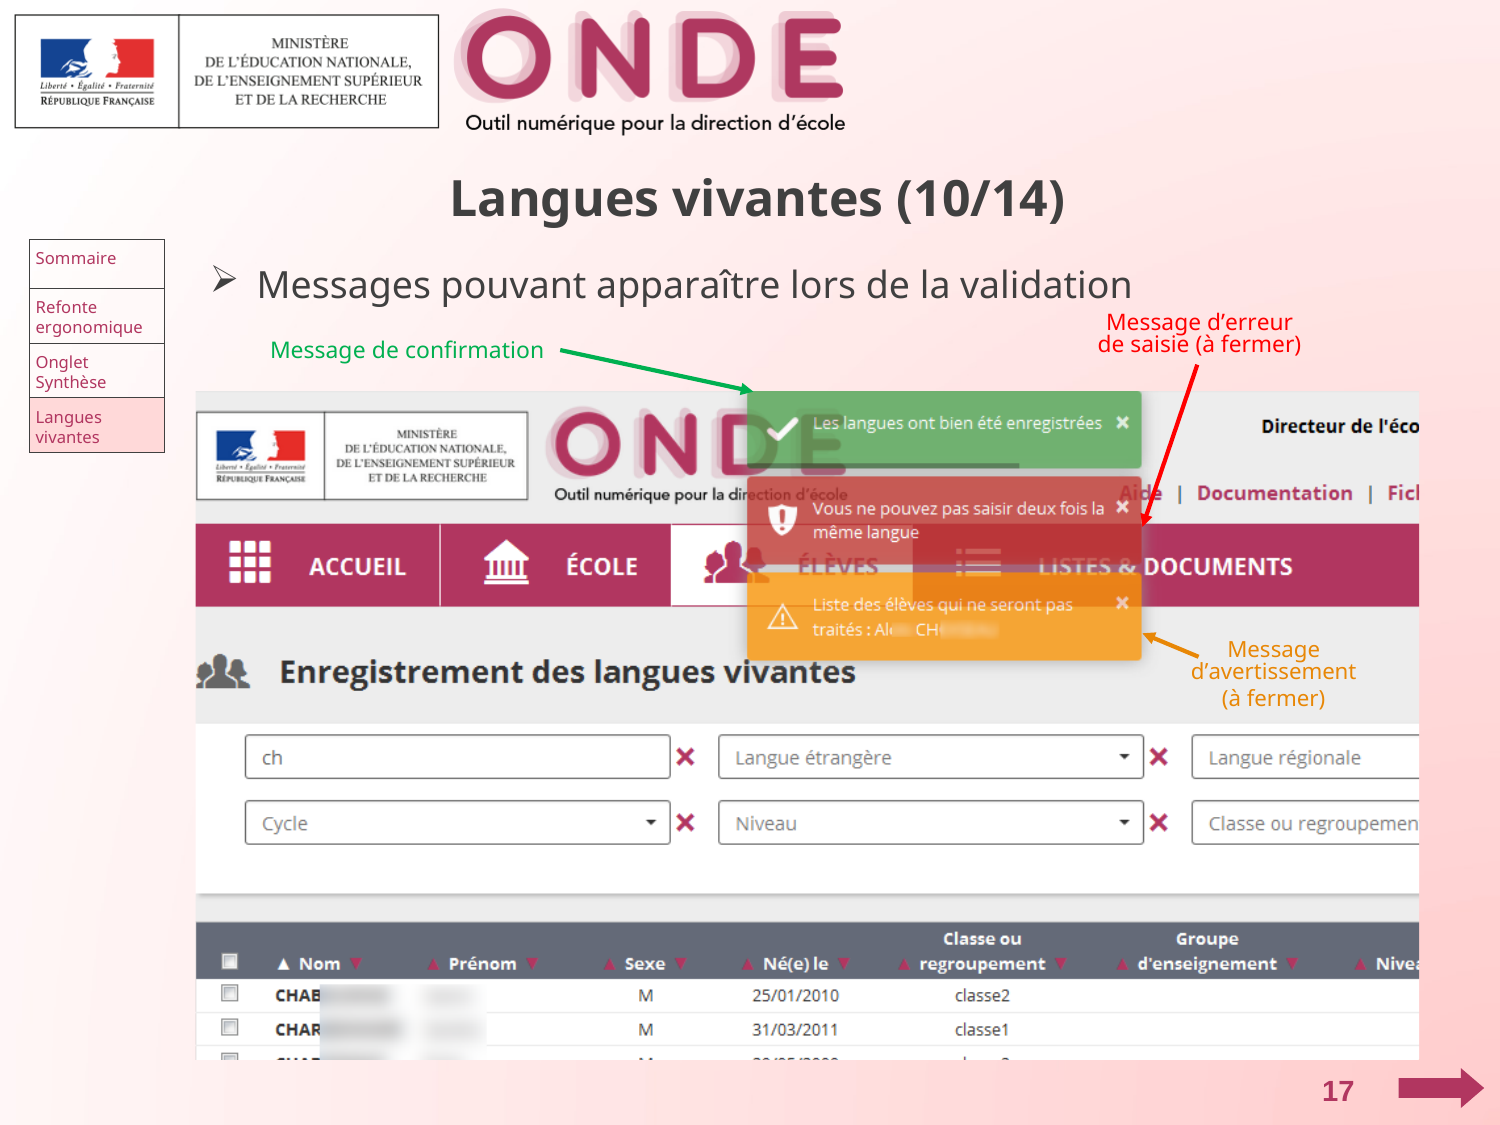

Langues vivantes (10/14)
| Sommaire |
| --- |
| Refonte ergonomique |
| Onglet Synthèse |
| Langues vivantes |
Messages pouvant apparaître lors de la validation
Message d’erreur de saisie (à fermer)
Message de confirmation
Message d’avertissement
(à fermer)